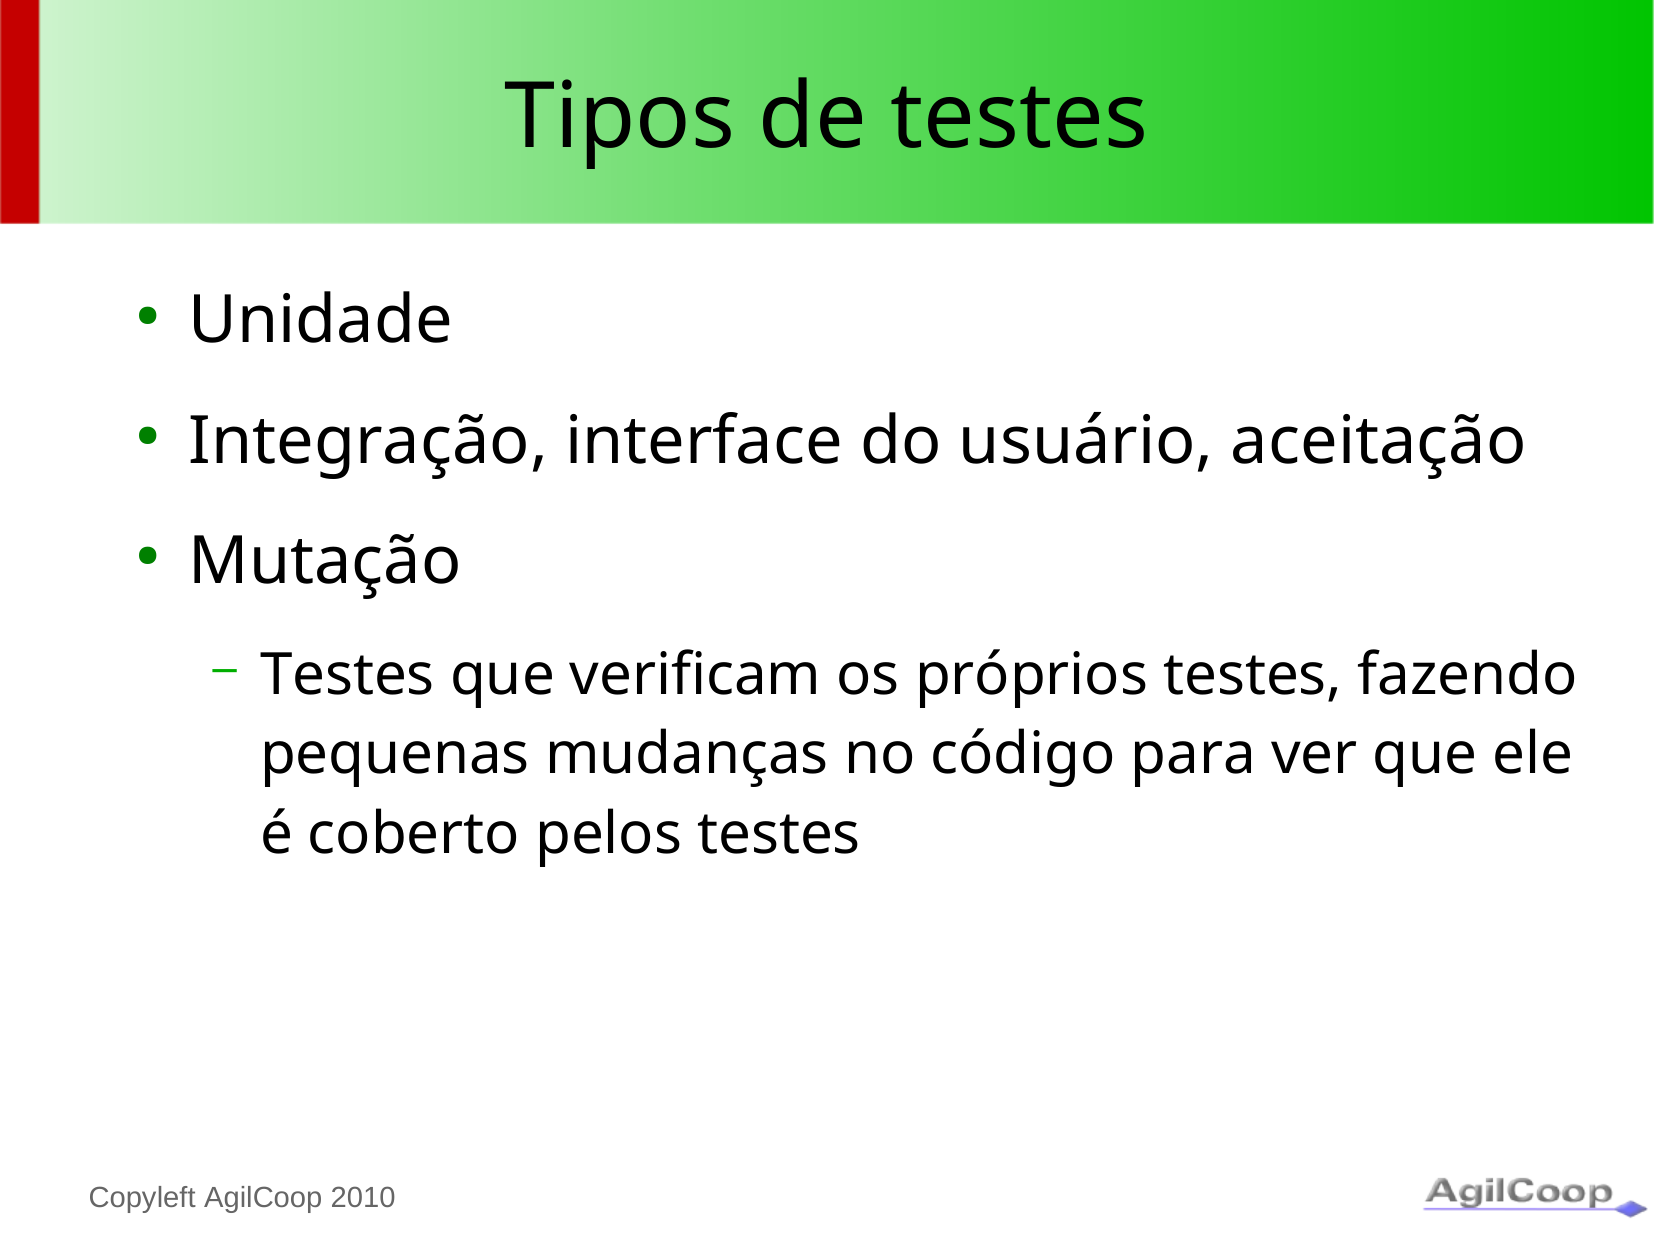

# Tipos de testes
Unidade
Integração, interface do usuário, aceitação
Mutação
Testes que verificam os próprios testes, fazendo pequenas mudanças no código para ver que ele é coberto pelos testes
Copyleft AgilCoop 2010